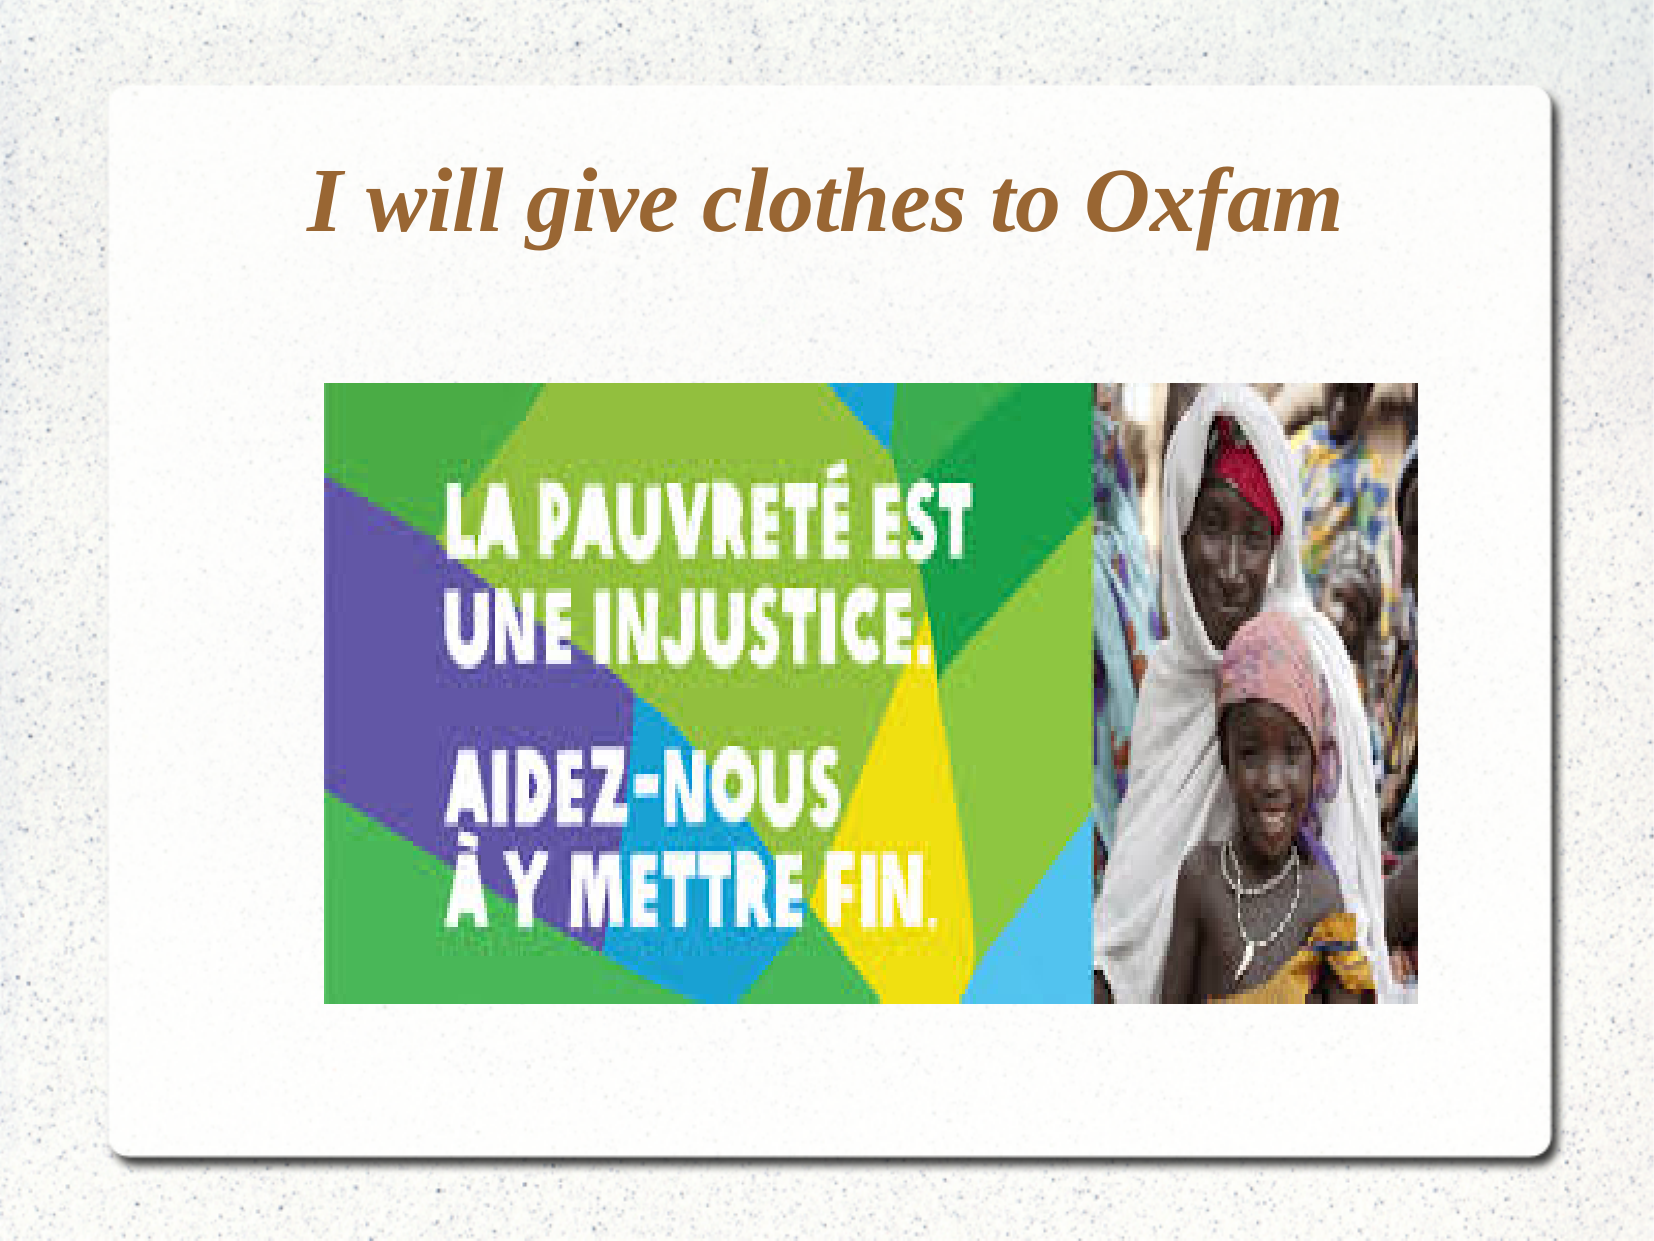

# I will give clothes to Oxfam